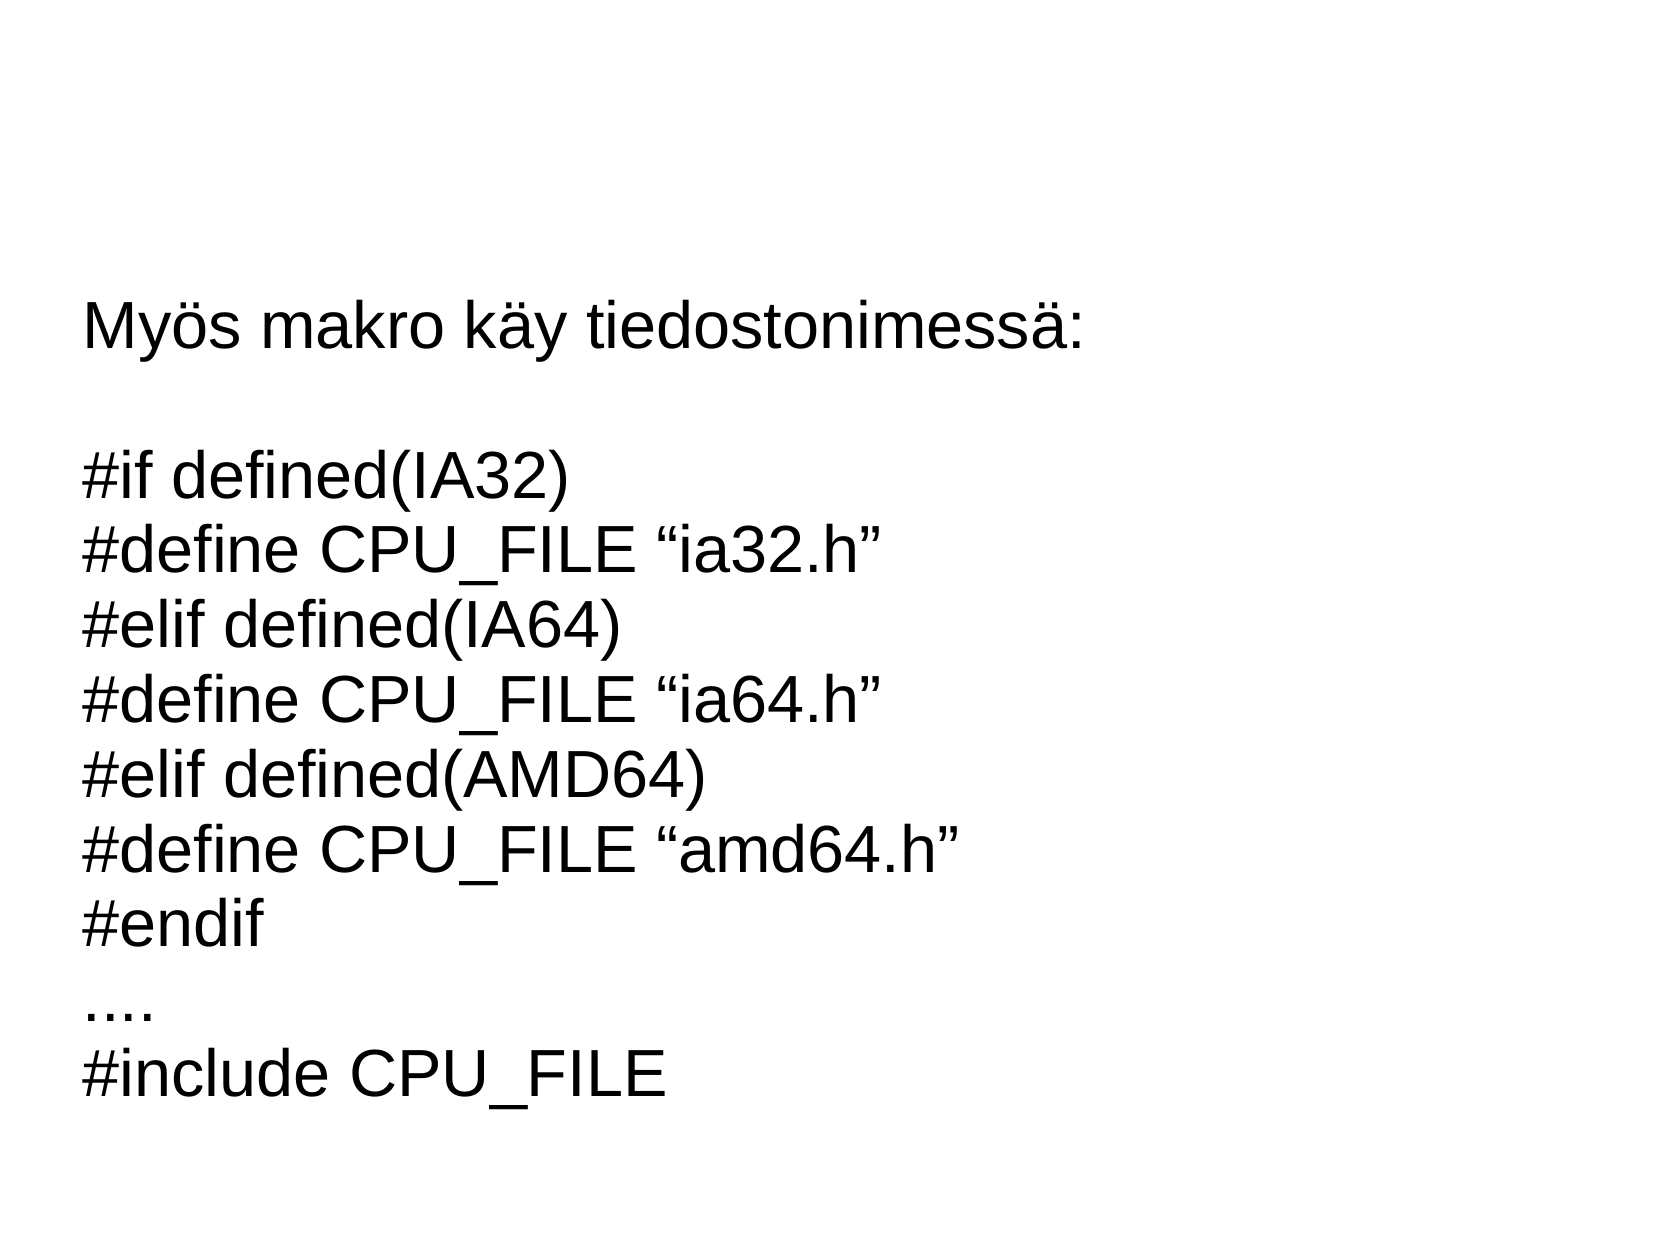

Myös makro käy tiedostonimessä:
#if defined(IA32)
#define CPU_FILE “ia32.h”
#elif defined(IA64)
#define CPU_FILE “ia64.h”
#elif defined(AMD64)
#define CPU_FILE “amd64.h”
#endif
....
#include CPU_FILE